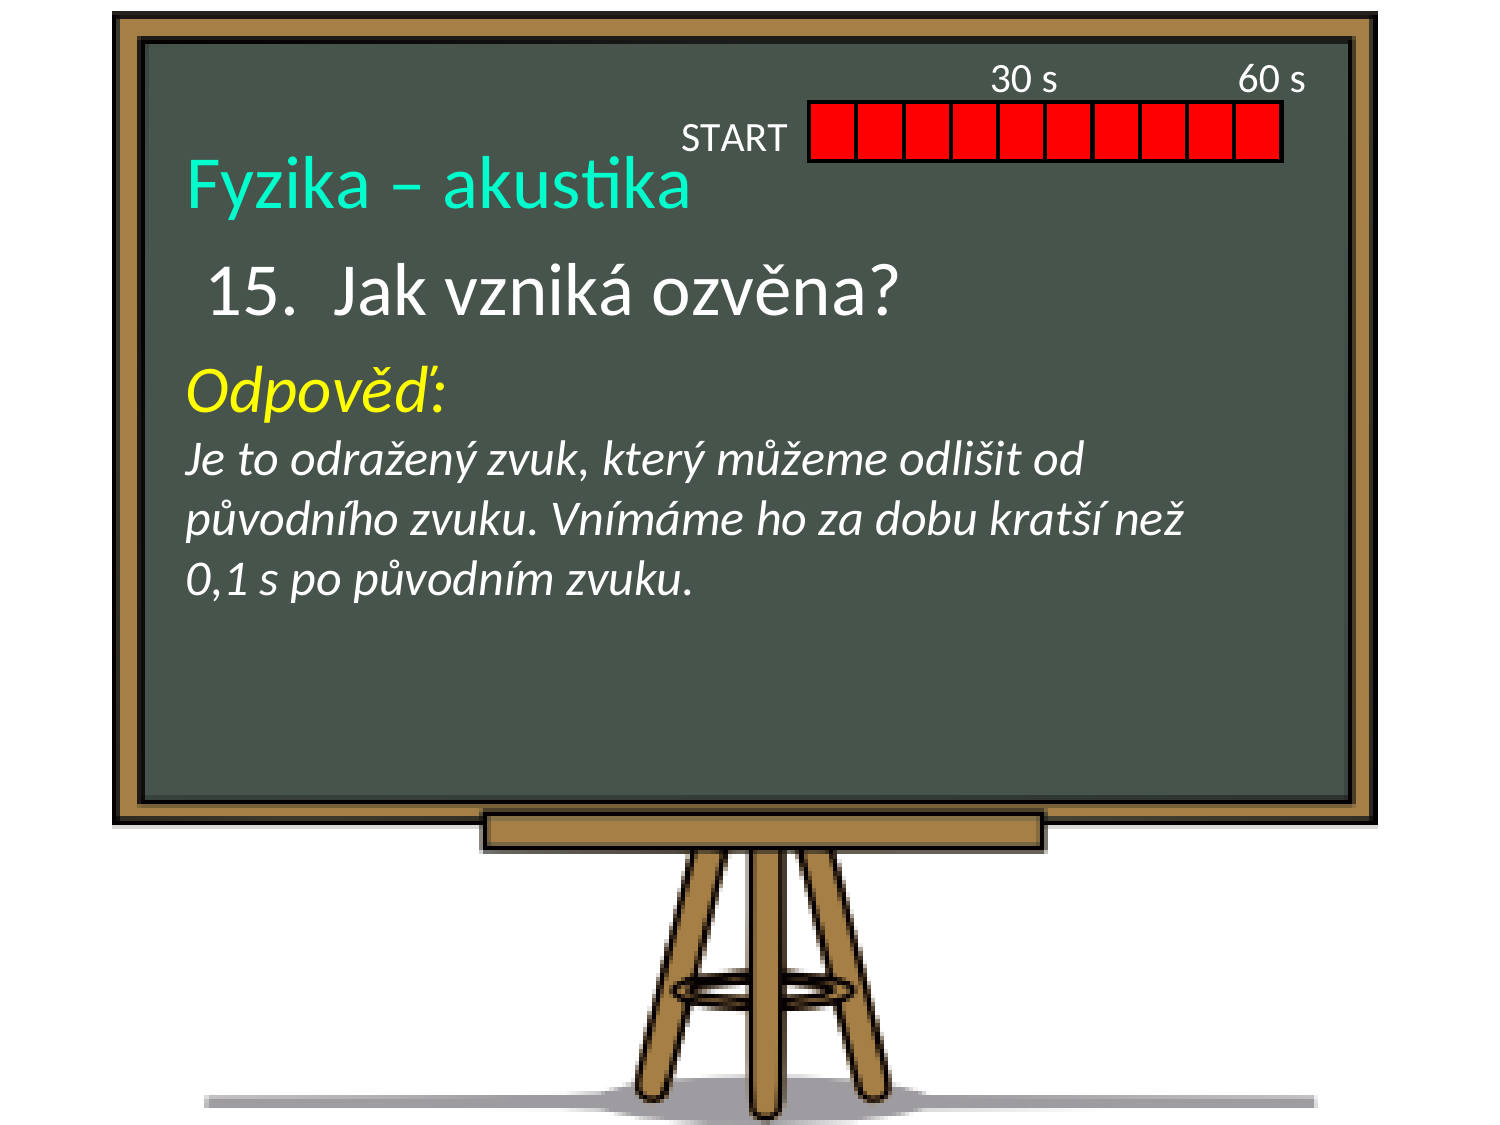

30 s
60 s
START
Fyzika – akustika
15. Jak vzniká ozvěna?
Odpověď:
Je to odražený zvuk, který můžeme odlišit od původního zvuku. Vnímáme ho za dobu kratší než 0,1 s po původním zvuku.